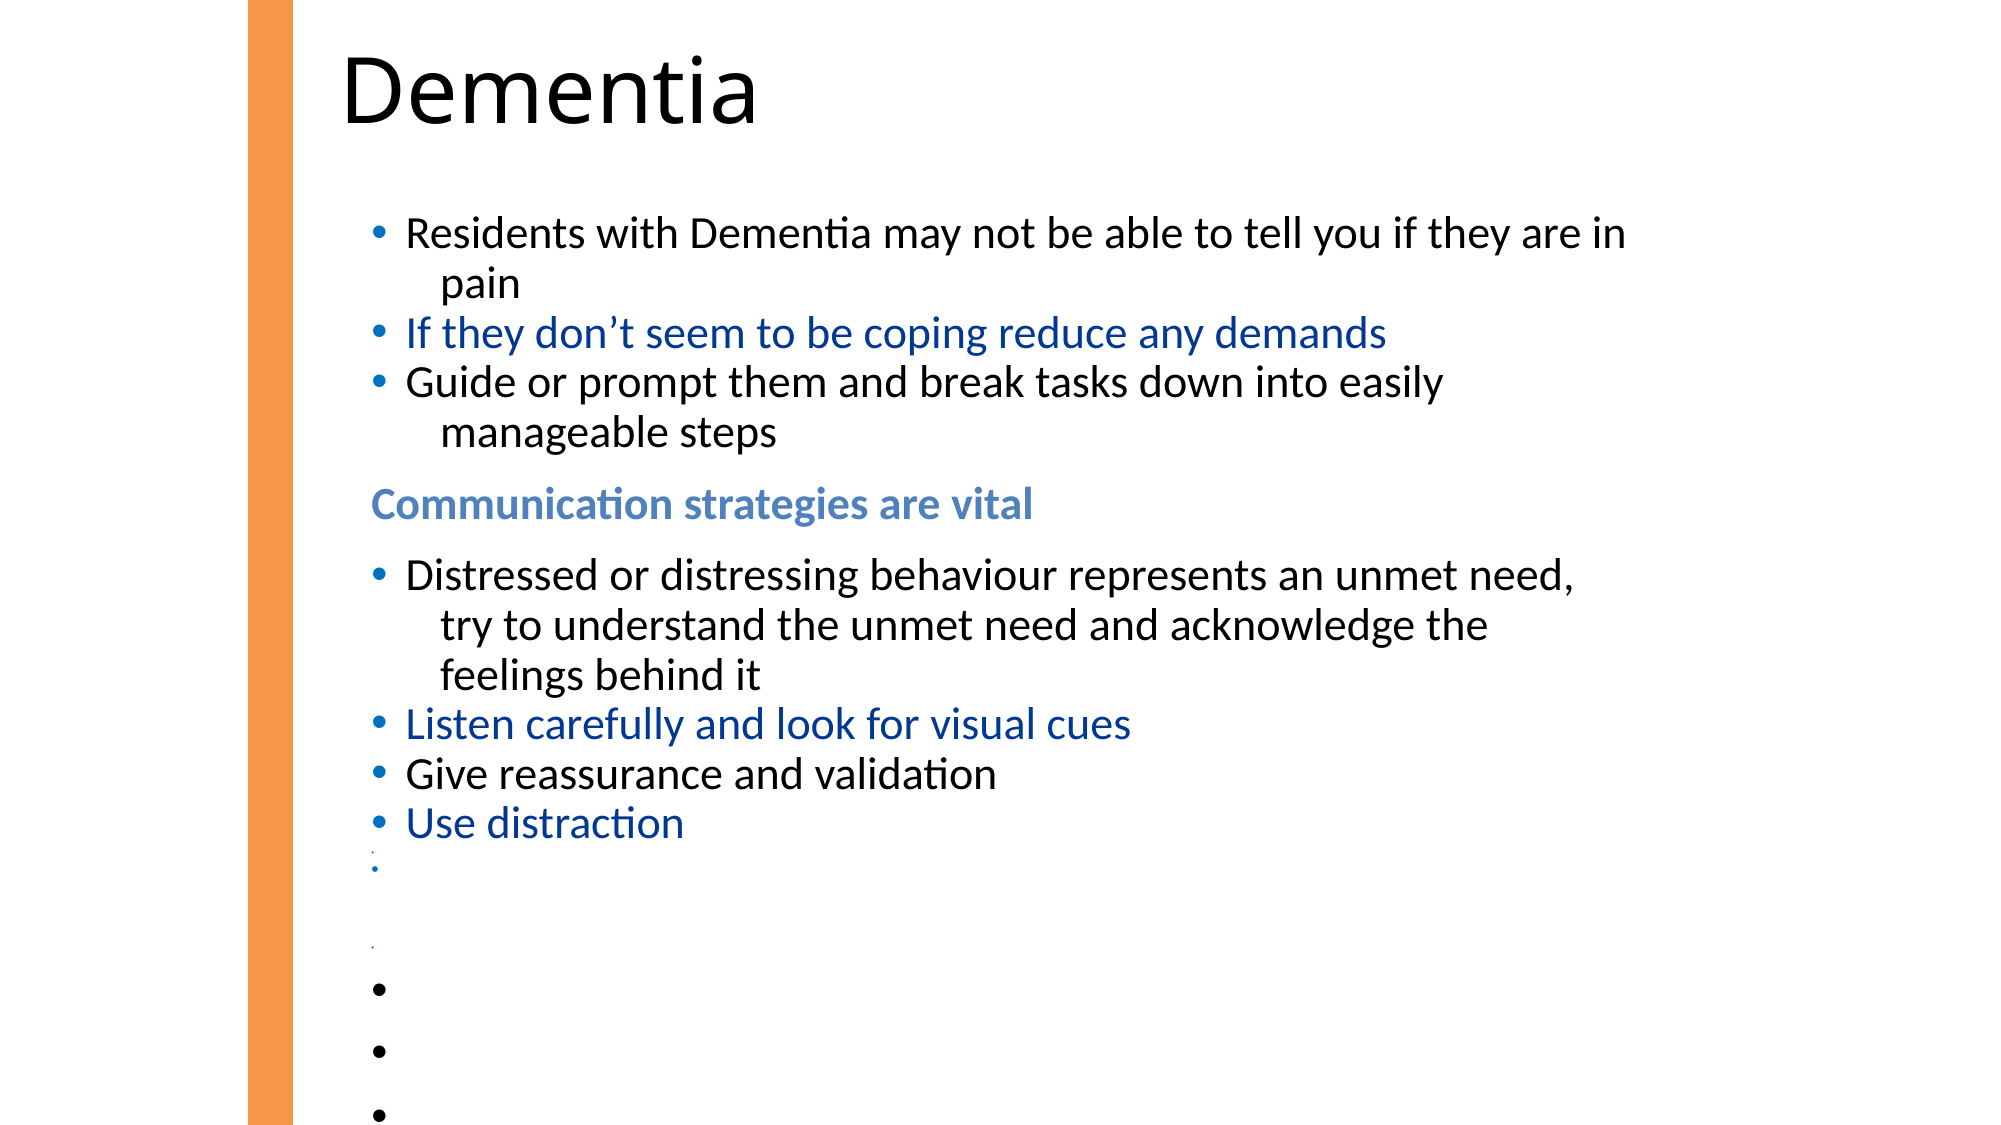

# Dementia
Residents with Dementia may not be able to tell you if they are in pain
If they don’t seem to be coping reduce any demands
Guide or prompt them and break tasks down into easily manageable steps
Communication strategies are vital
Distressed or distressing behaviour represents an unmet need, try to understand the unmet need and acknowledge the feelings behind it
Listen carefully and look for visual cues
Give reassurance and validation
Use distraction